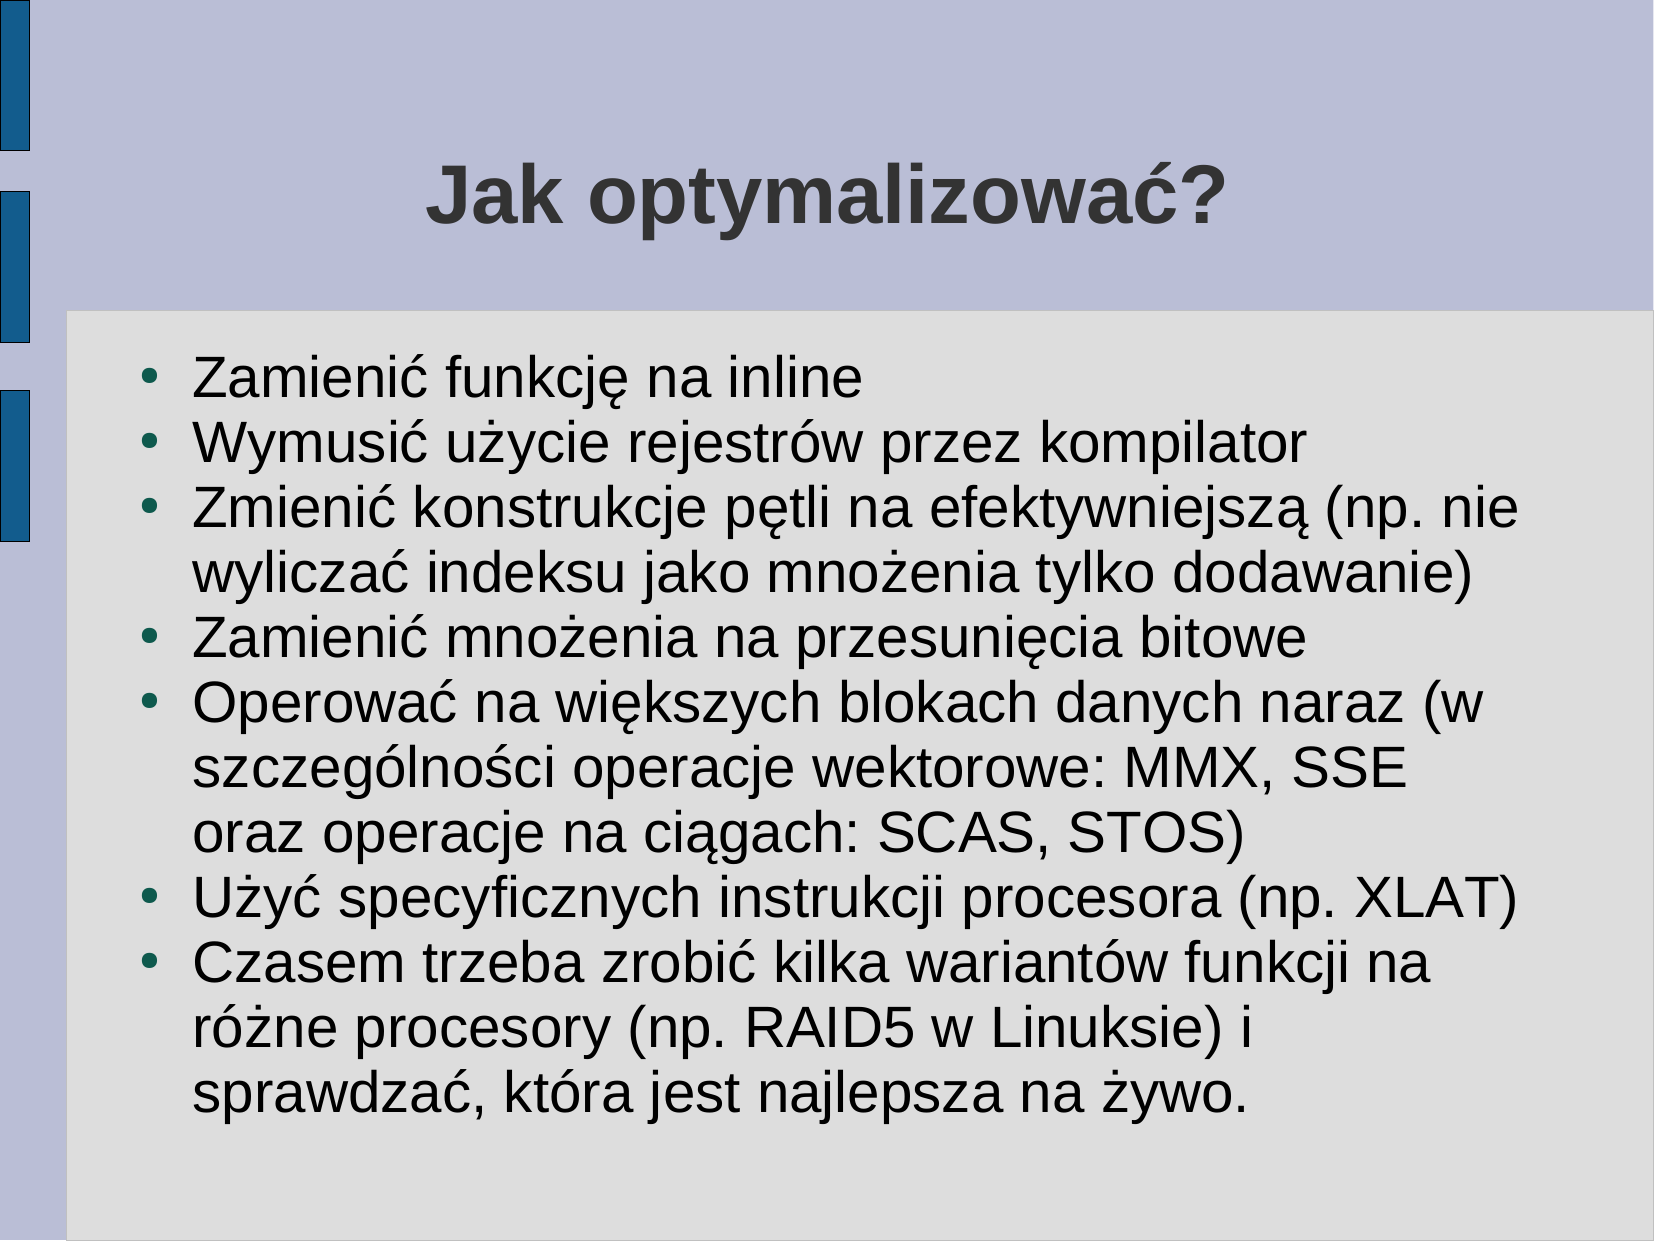

# Jak optymalizować?
Zamienić funkcję na inline
Wymusić użycie rejestrów przez kompilator
Zmienić konstrukcje pętli na efektywniejszą (np. nie wyliczać indeksu jako mnożenia tylko dodawanie)
Zamienić mnożenia na przesunięcia bitowe
Operować na większych blokach danych naraz (w szczególności operacje wektorowe: MMX, SSE oraz operacje na ciągach: SCAS, STOS)
Użyć specyficznych instrukcji procesora (np. XLAT)
Czasem trzeba zrobić kilka wariantów funkcji na różne procesory (np. RAID5 w Linuksie) i sprawdzać, która jest najlepsza na żywo.